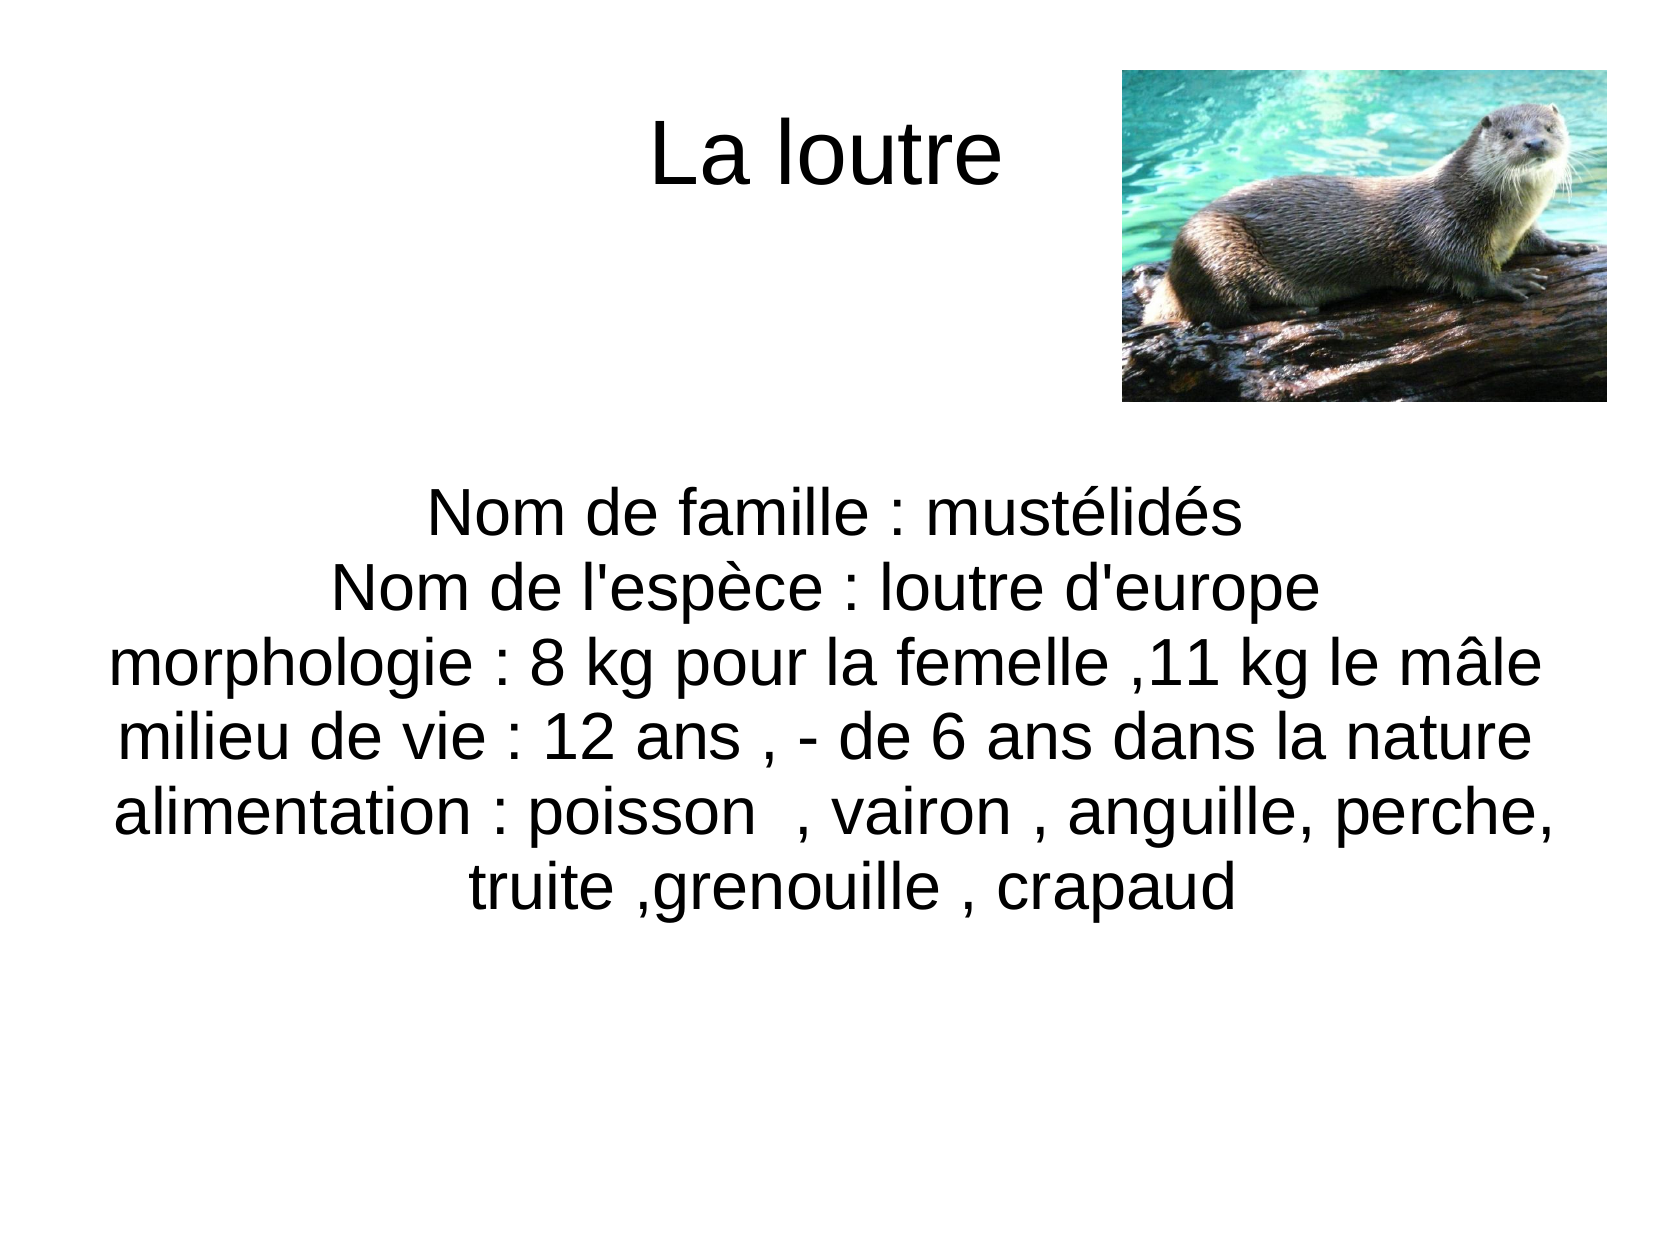

# La loutre
Nom de famille : mustélidés
Nom de l'espèce : loutre d'europe
morphologie : 8 kg pour la femelle ,11 kg le mâle
milieu de vie : 12 ans , - de 6 ans dans la nature
alimentation : poisson , vairon , anguille, perche, truite ,grenouille , crapaud